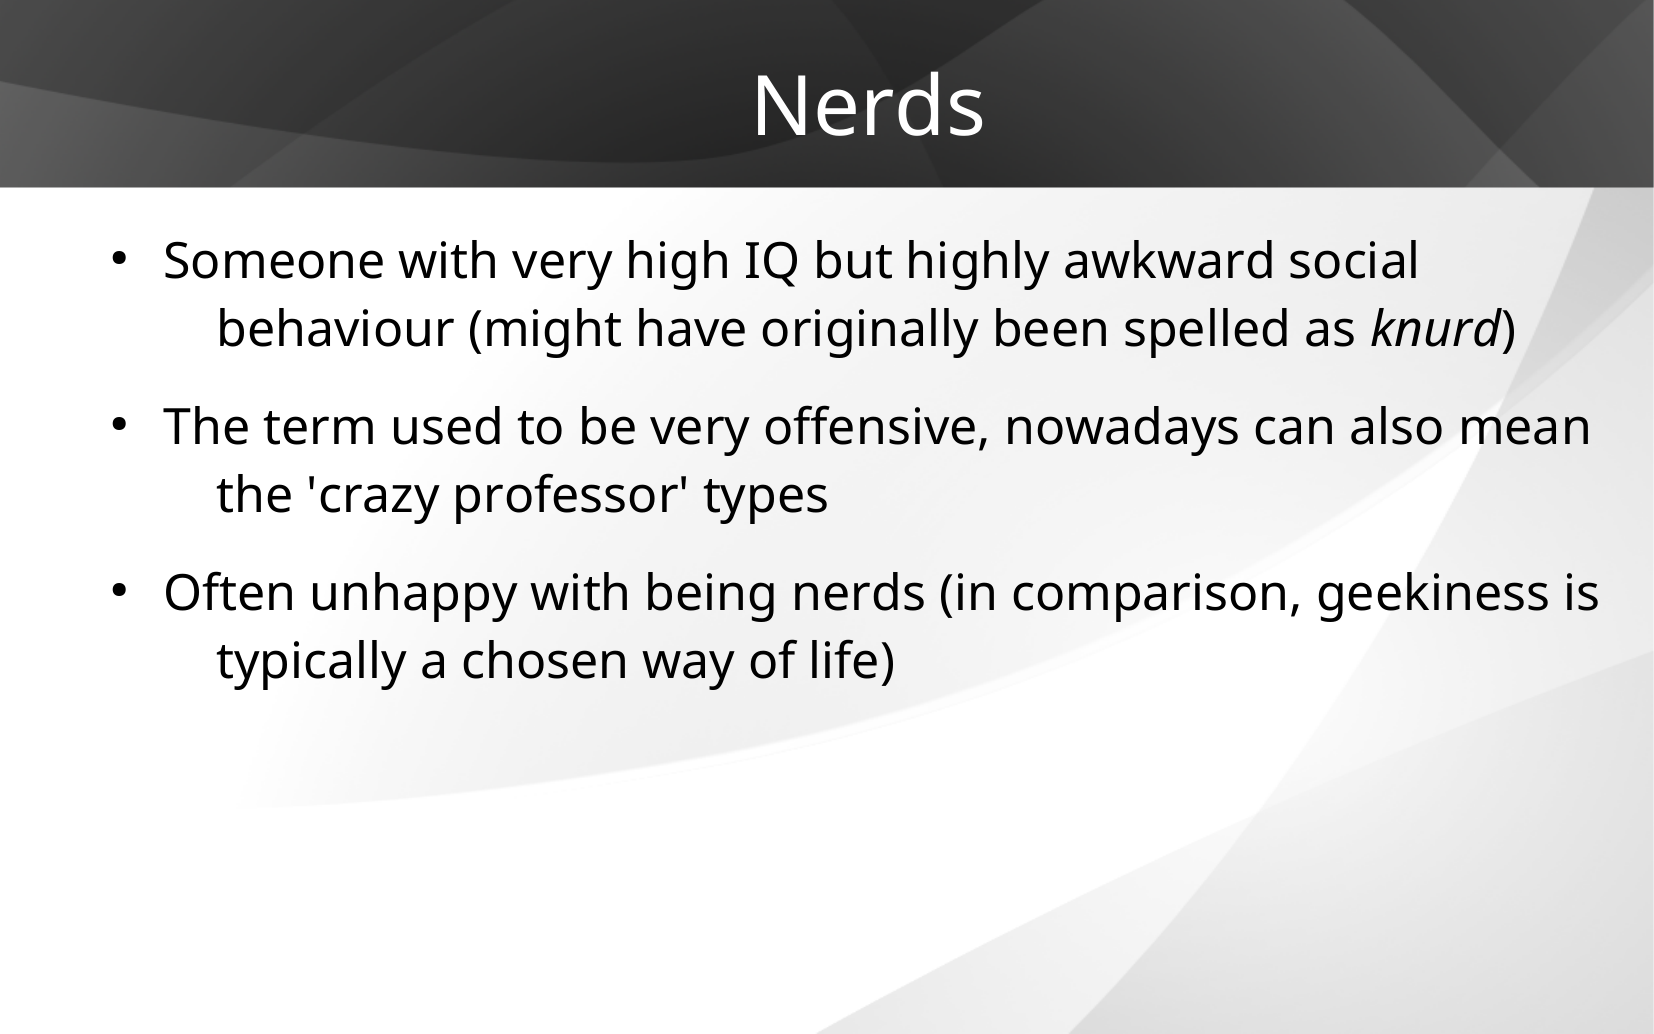

# Nerds
Someone with very high IQ but highly awkward social behaviour (might have originally been spelled as knurd)
The term used to be very offensive, nowadays can also mean the 'crazy professor' types
Often unhappy with being nerds (in comparison, geekiness is typically a chosen way of life)